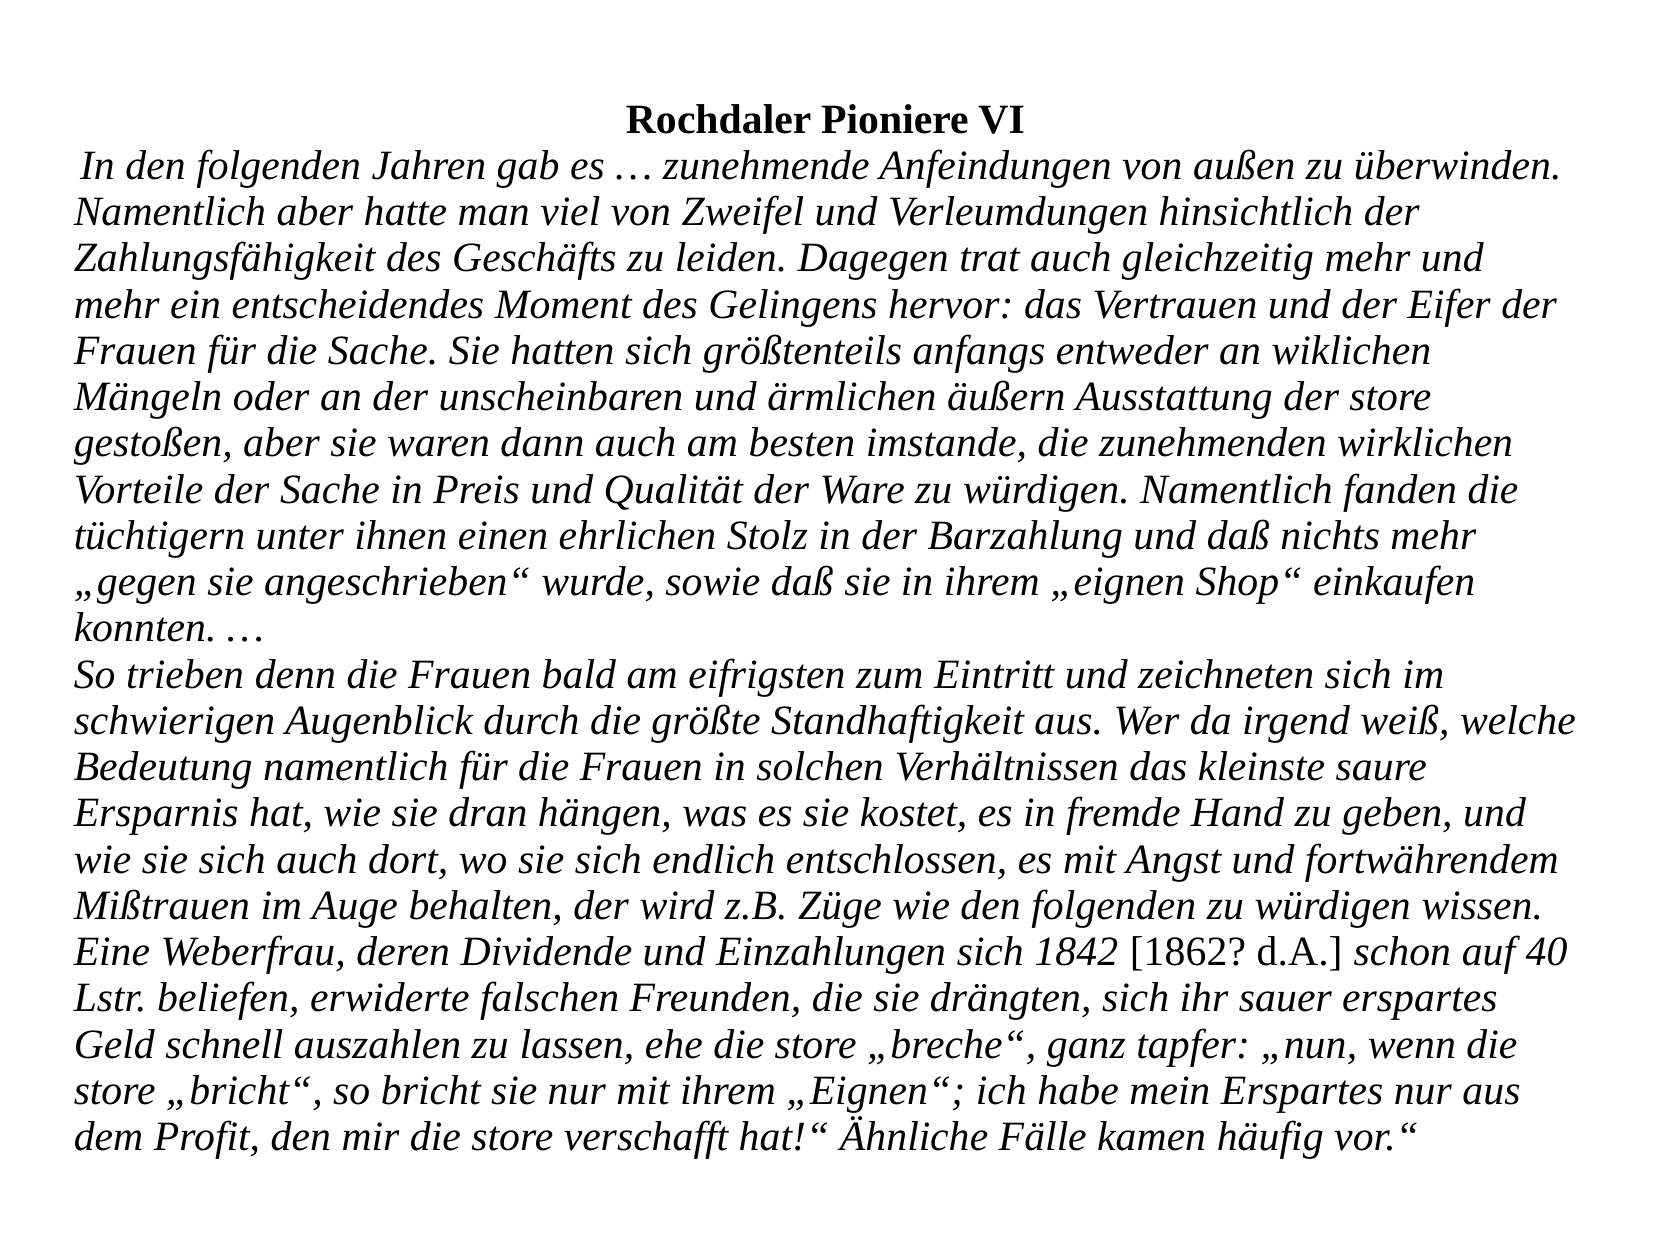

Rochdaler Pioniere VI
 In den folgenden Jahren gab es … zunehmende Anfeindungen von außen zu überwinden.
Namentlich aber hatte man viel von Zweifel und Verleumdungen hinsichtlich der
Zahlungsfähigkeit des Geschäfts zu leiden. Dagegen trat auch gleichzeitig mehr und
mehr ein entscheidendes Moment des Gelingens hervor: das Vertrauen und der Eifer der
Frauen für die Sache. Sie hatten sich größtenteils anfangs entweder an wiklichen Mängeln oder an der unscheinbaren und ärmlichen äußern Ausstattung der store gestoßen, aber sie waren dann auch am besten imstande, die zunehmenden wirklichen Vorteile der Sache in Preis und Qualität der Ware zu würdigen. Namentlich fanden die tüchtigern unter ihnen einen ehrlichen Stolz in der Barzahlung und daß nichts mehr „gegen sie angeschrieben“ wurde, sowie daß sie in ihrem „eignen Shop“ einkaufen konnten. …
So trieben denn die Frauen bald am eifrigsten zum Eintritt und zeichneten sich im schwierigen Augenblick durch die größte Standhaftigkeit aus. Wer da irgend weiß, welche Bedeutung namentlich für die Frauen in solchen Verhältnissen das kleinste saure Ersparnis hat, wie sie dran hängen, was es sie kostet, es in fremde Hand zu geben, und wie sie sich auch dort, wo sie sich endlich entschlossen, es mit Angst und fortwährendem Mißtrauen im Auge behalten, der wird z.B. Züge wie den folgenden zu würdigen wissen. Eine Weberfrau, deren Dividende und Einzahlungen sich 1842 [1862? d.A.] schon auf 40 Lstr. beliefen, erwiderte falschen Freunden, die sie drängten, sich ihr sauer erspartes Geld schnell auszahlen zu lassen, ehe die store „breche“, ganz tapfer: „nun, wenn die store „bricht“, so bricht sie nur mit ihrem „Eignen“; ich habe mein Erspartes nur aus dem Profit, den mir die store verschafft hat!“ Ähnliche Fälle kamen häufig vor.“